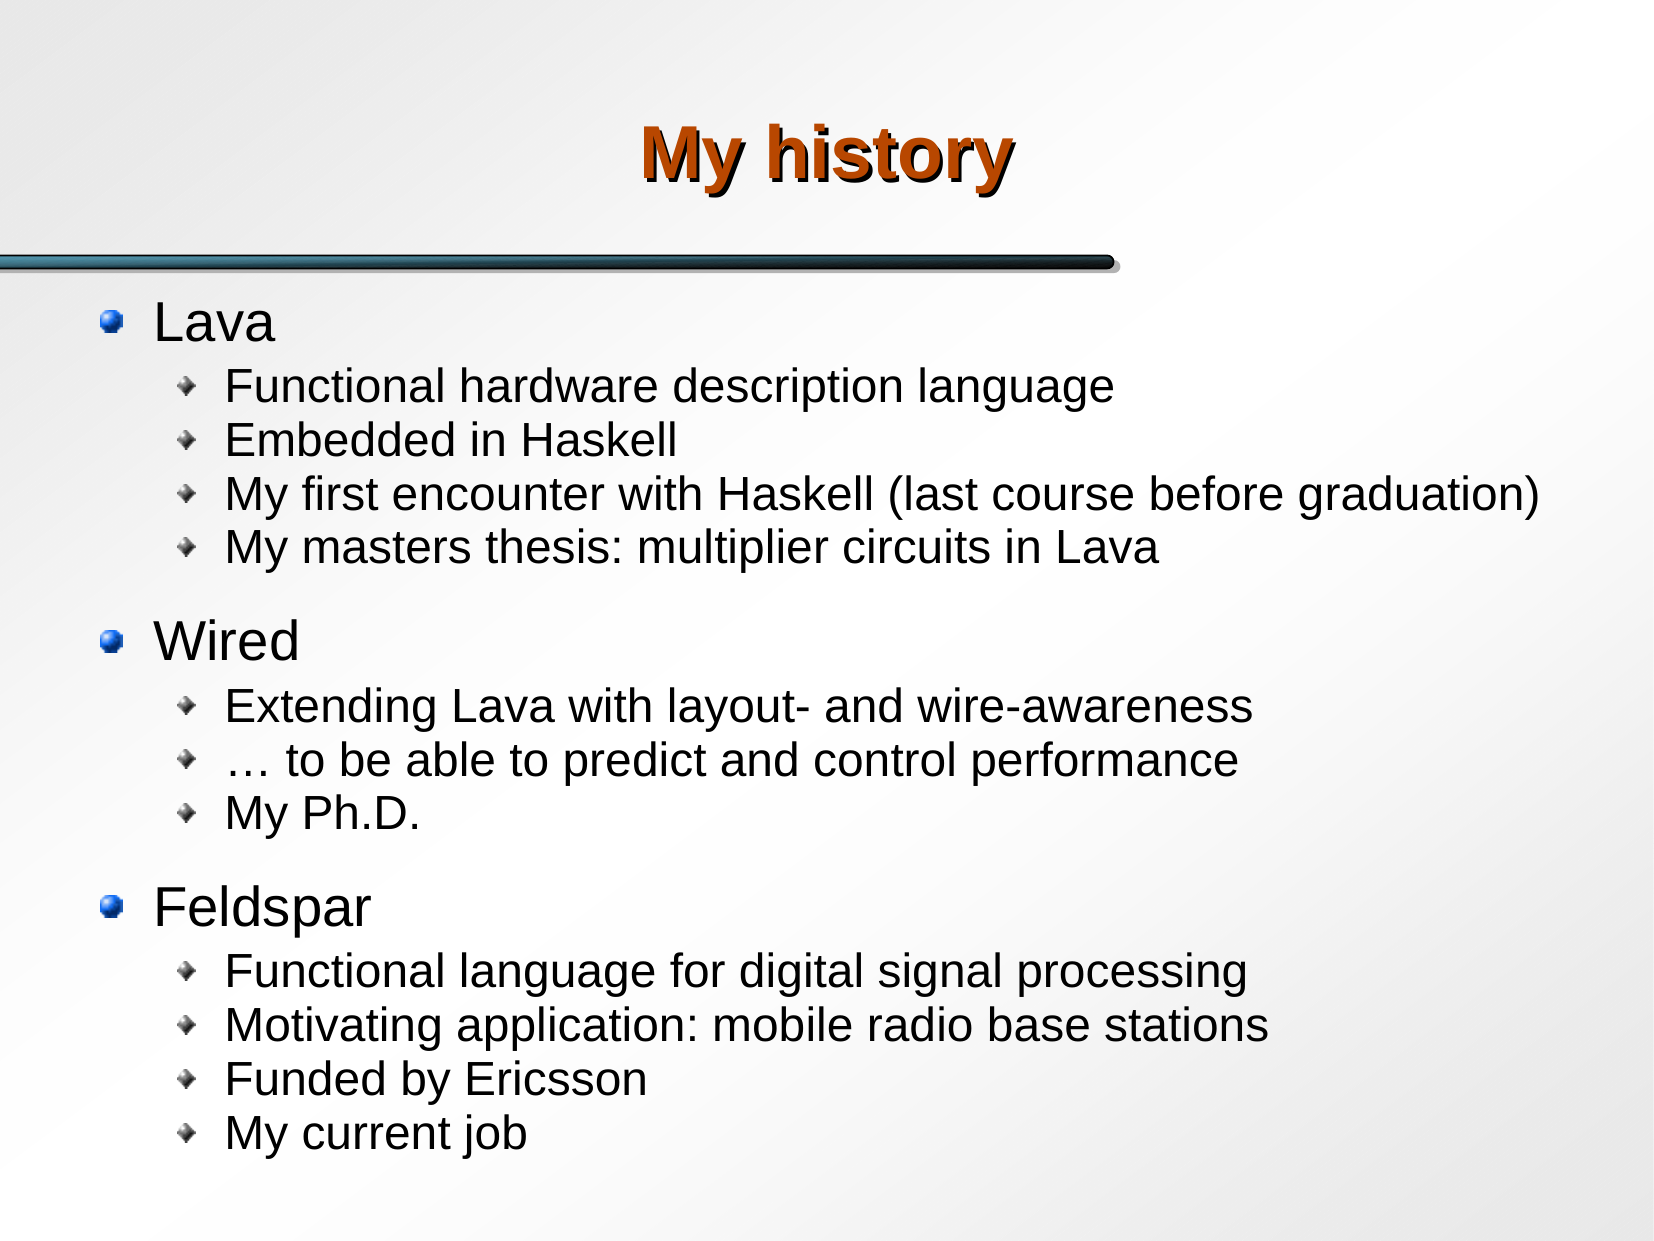

# My history
Lava
Functional hardware description language
Embedded in Haskell
My first encounter with Haskell (last course before graduation)
My masters thesis: multiplier circuits in Lava
Wired
Extending Lava with layout- and wire-awareness
… to be able to predict and control performance
My Ph.D.
Feldspar
Functional language for digital signal processing
Motivating application: mobile radio base stations
Funded by Ericsson
My current job